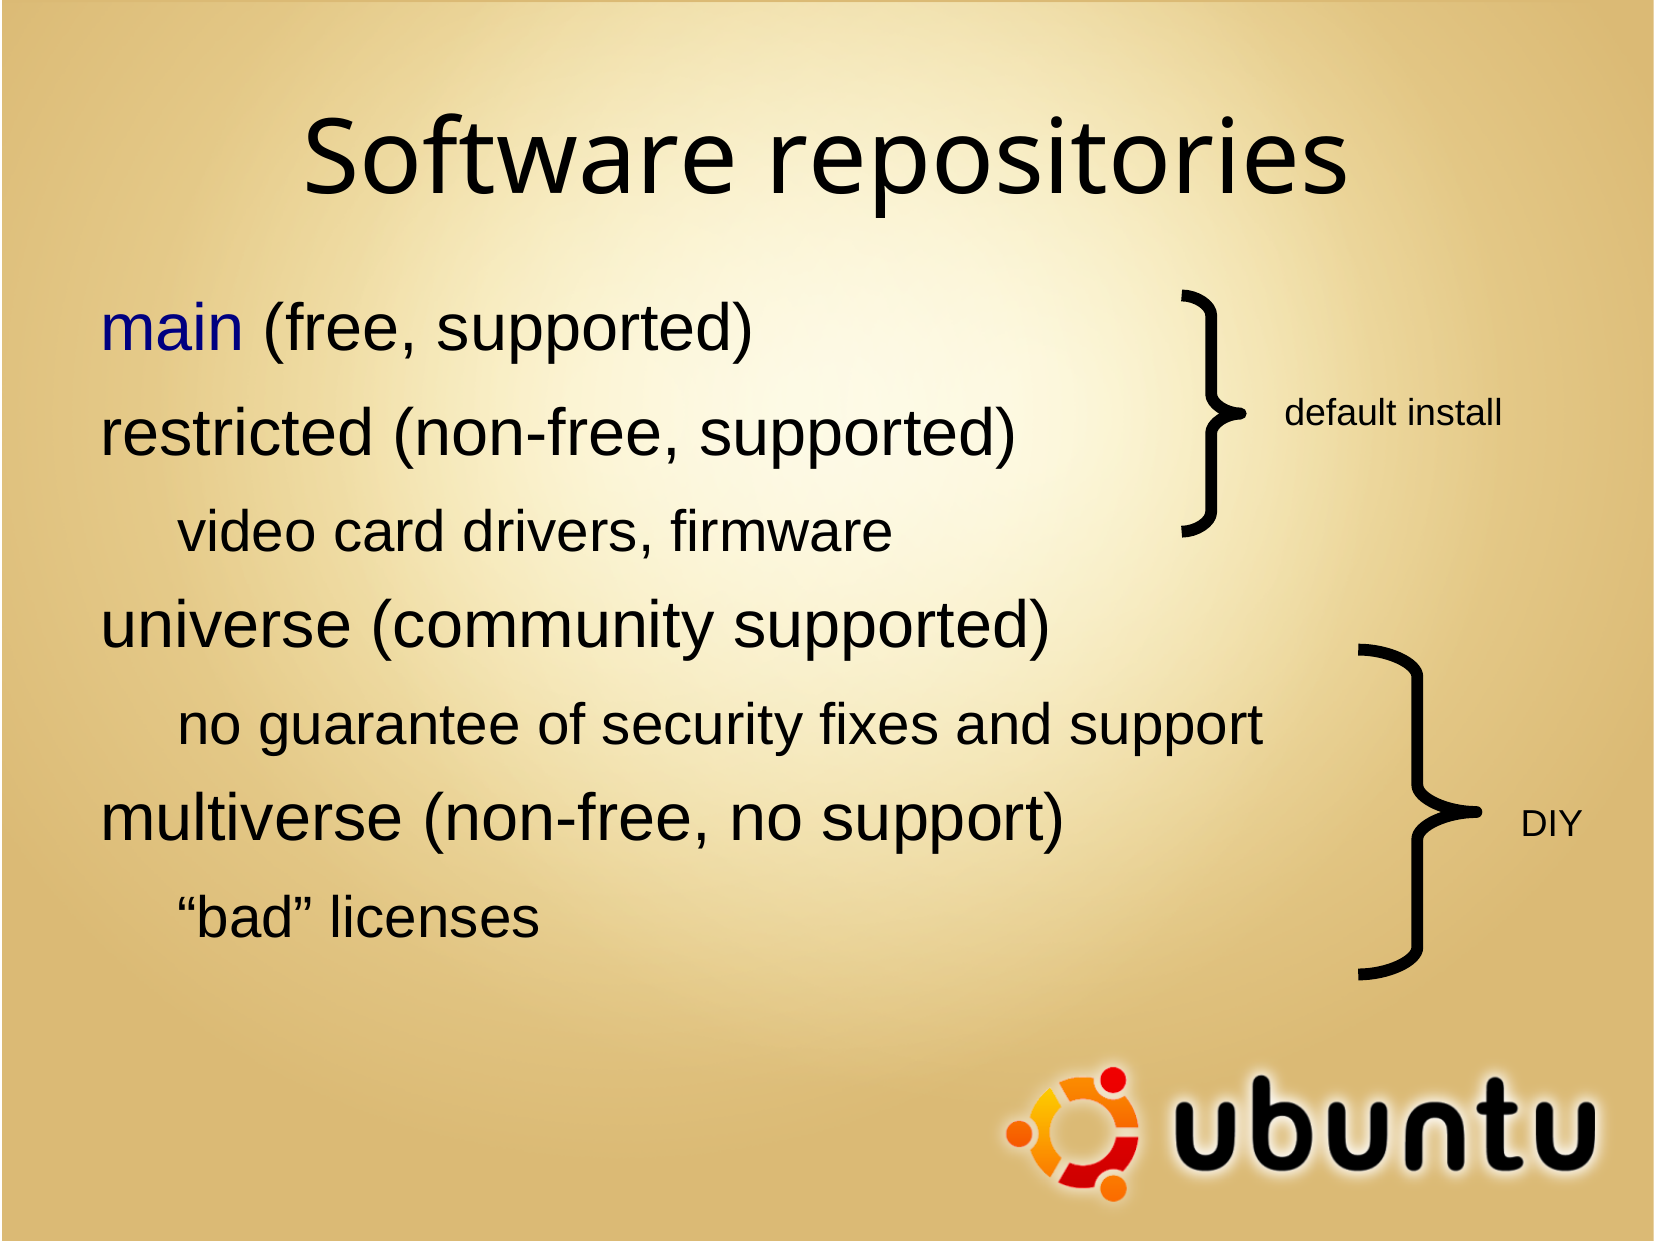

# Software repositories
main (free, supported)
restricted (non-free, supported)
video card drivers, firmware
universe (community supported)
no guarantee of security fixes and support
multiverse (non-free, no support)
“bad” licenses
default install
DIY